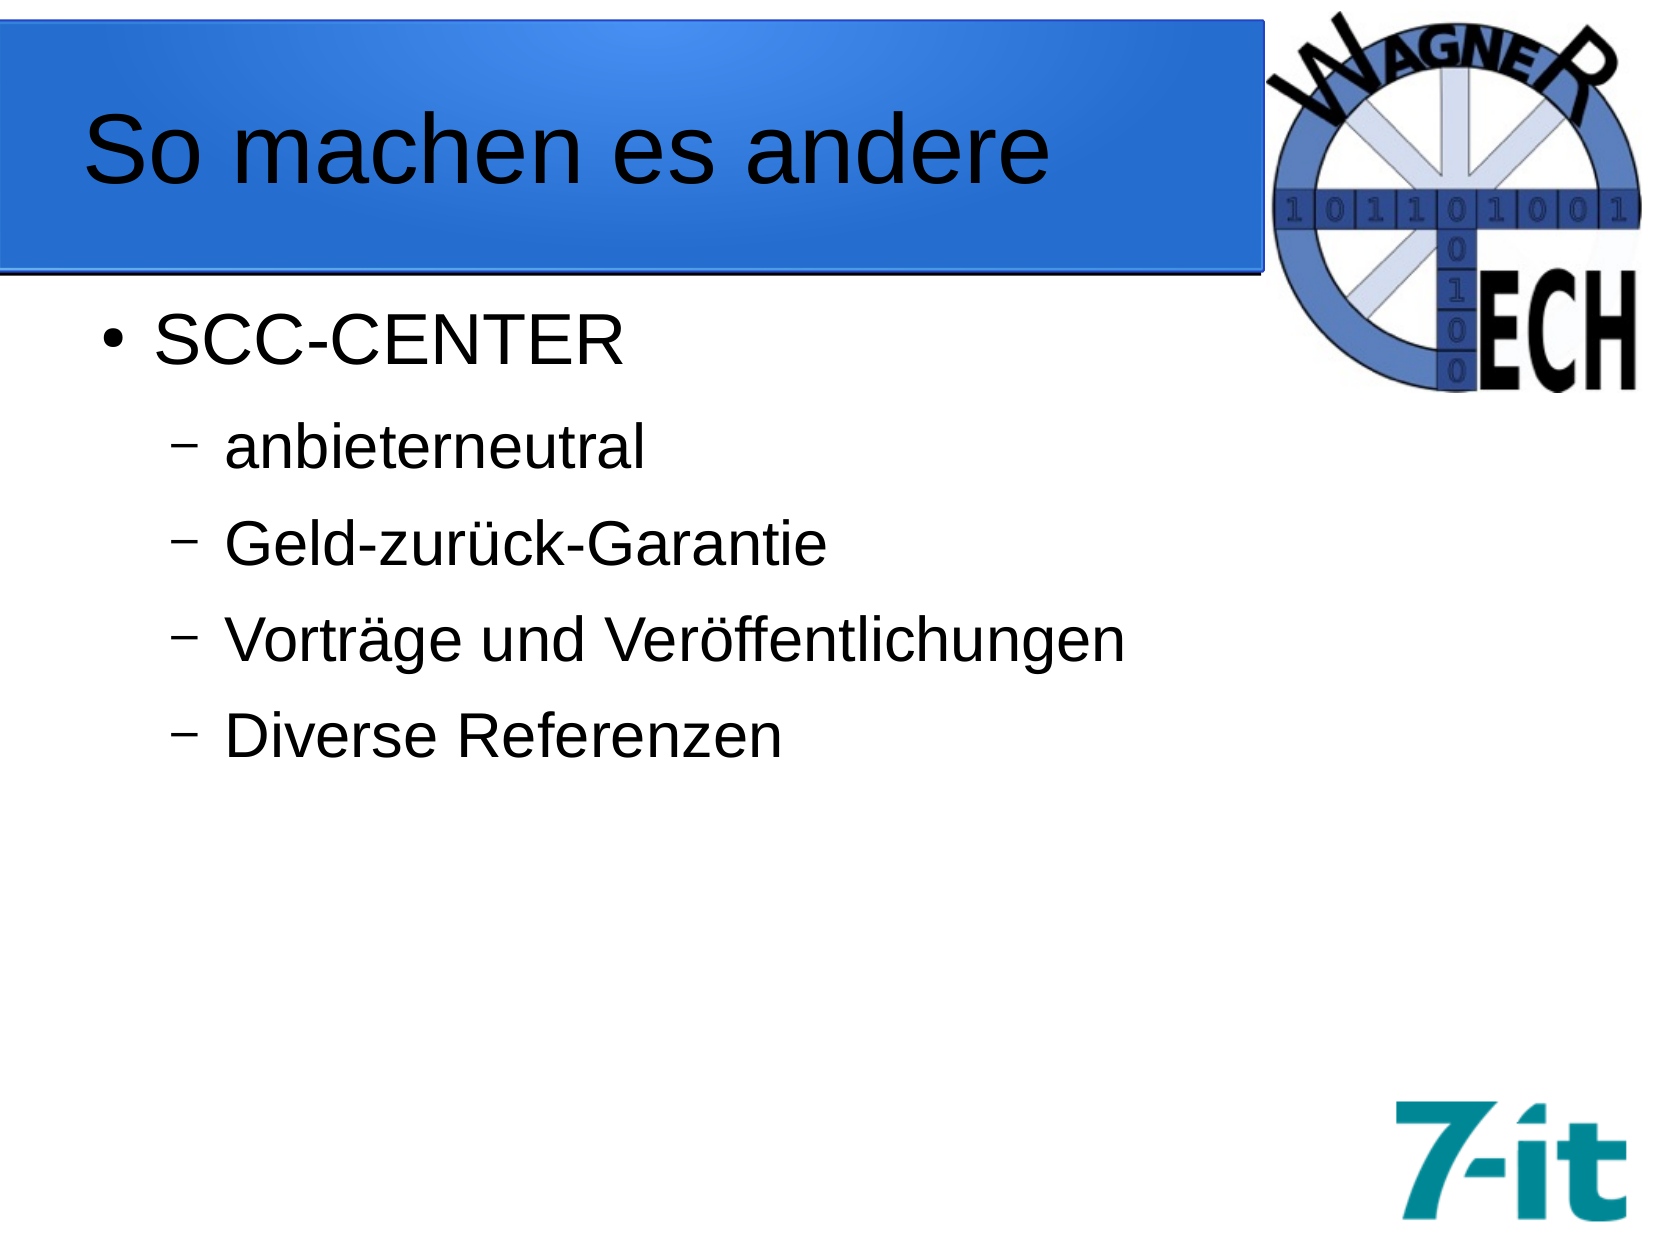

# So machen es andere
SCC-CENTER
anbieterneutral
Geld-zurück-Garantie
Vorträge und Veröffentlichungen
Diverse Referenzen